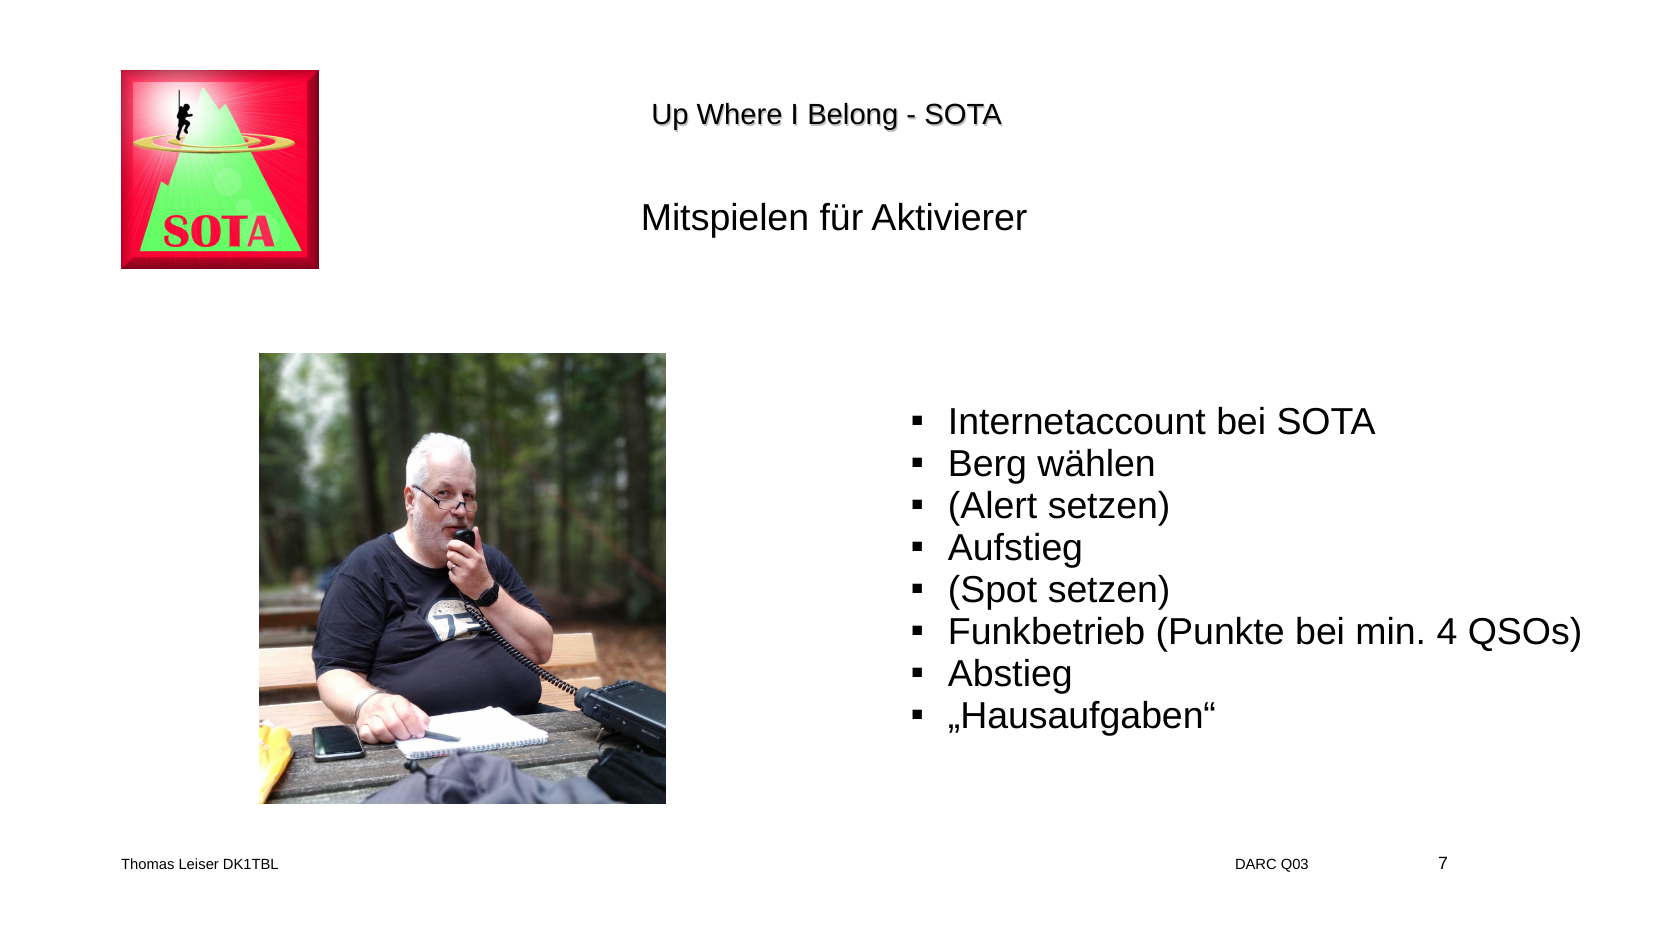

# Up Where I Belong - SOTA
Mitspielen für Aktivierer
Internetaccount bei SOTA
Berg wählen
(Alert setzen)
Aufstieg
(Spot setzen)
Funkbetrieb (Punkte bei min. 4 QSOs)
Abstieg
„Hausaufgaben“
Thomas Leiser DK1TBL		 	 			 	 	 	 	 	 	 	 	 	 	 	 	 	 						 DARC Q03 7